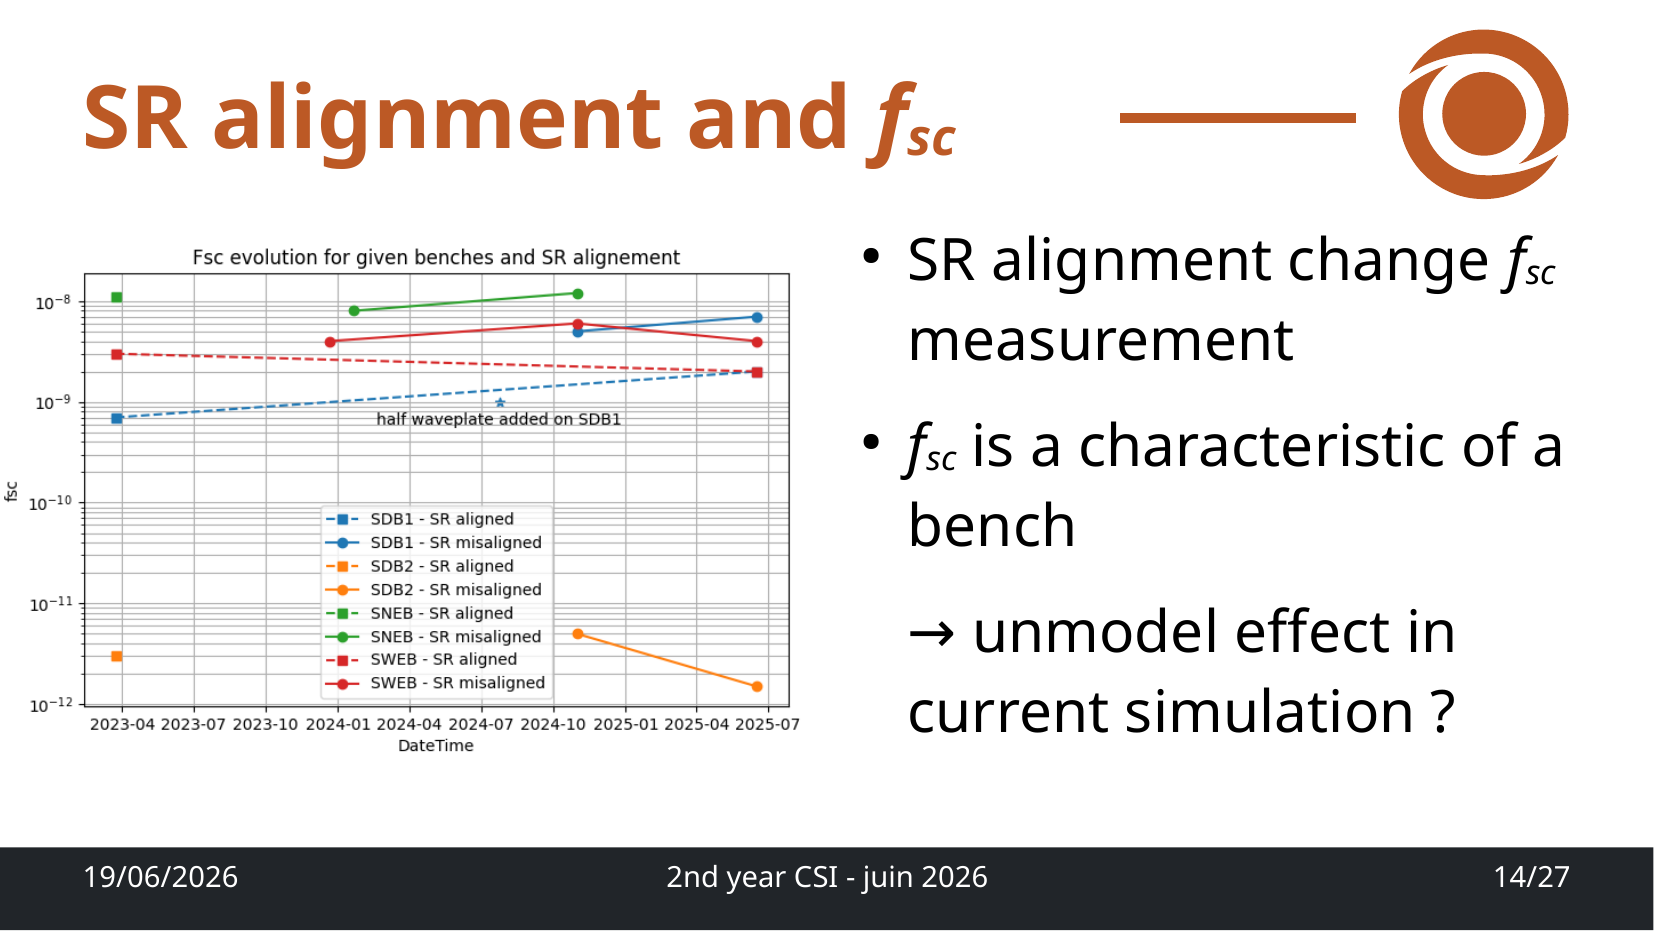

# SR alignment and fsc
SR alignment change fsc measurement
fsc is a characteristic of a bench
→ unmodel effect in current simulation ?
19/06/2026
2nd year CSI - juin 2026
14